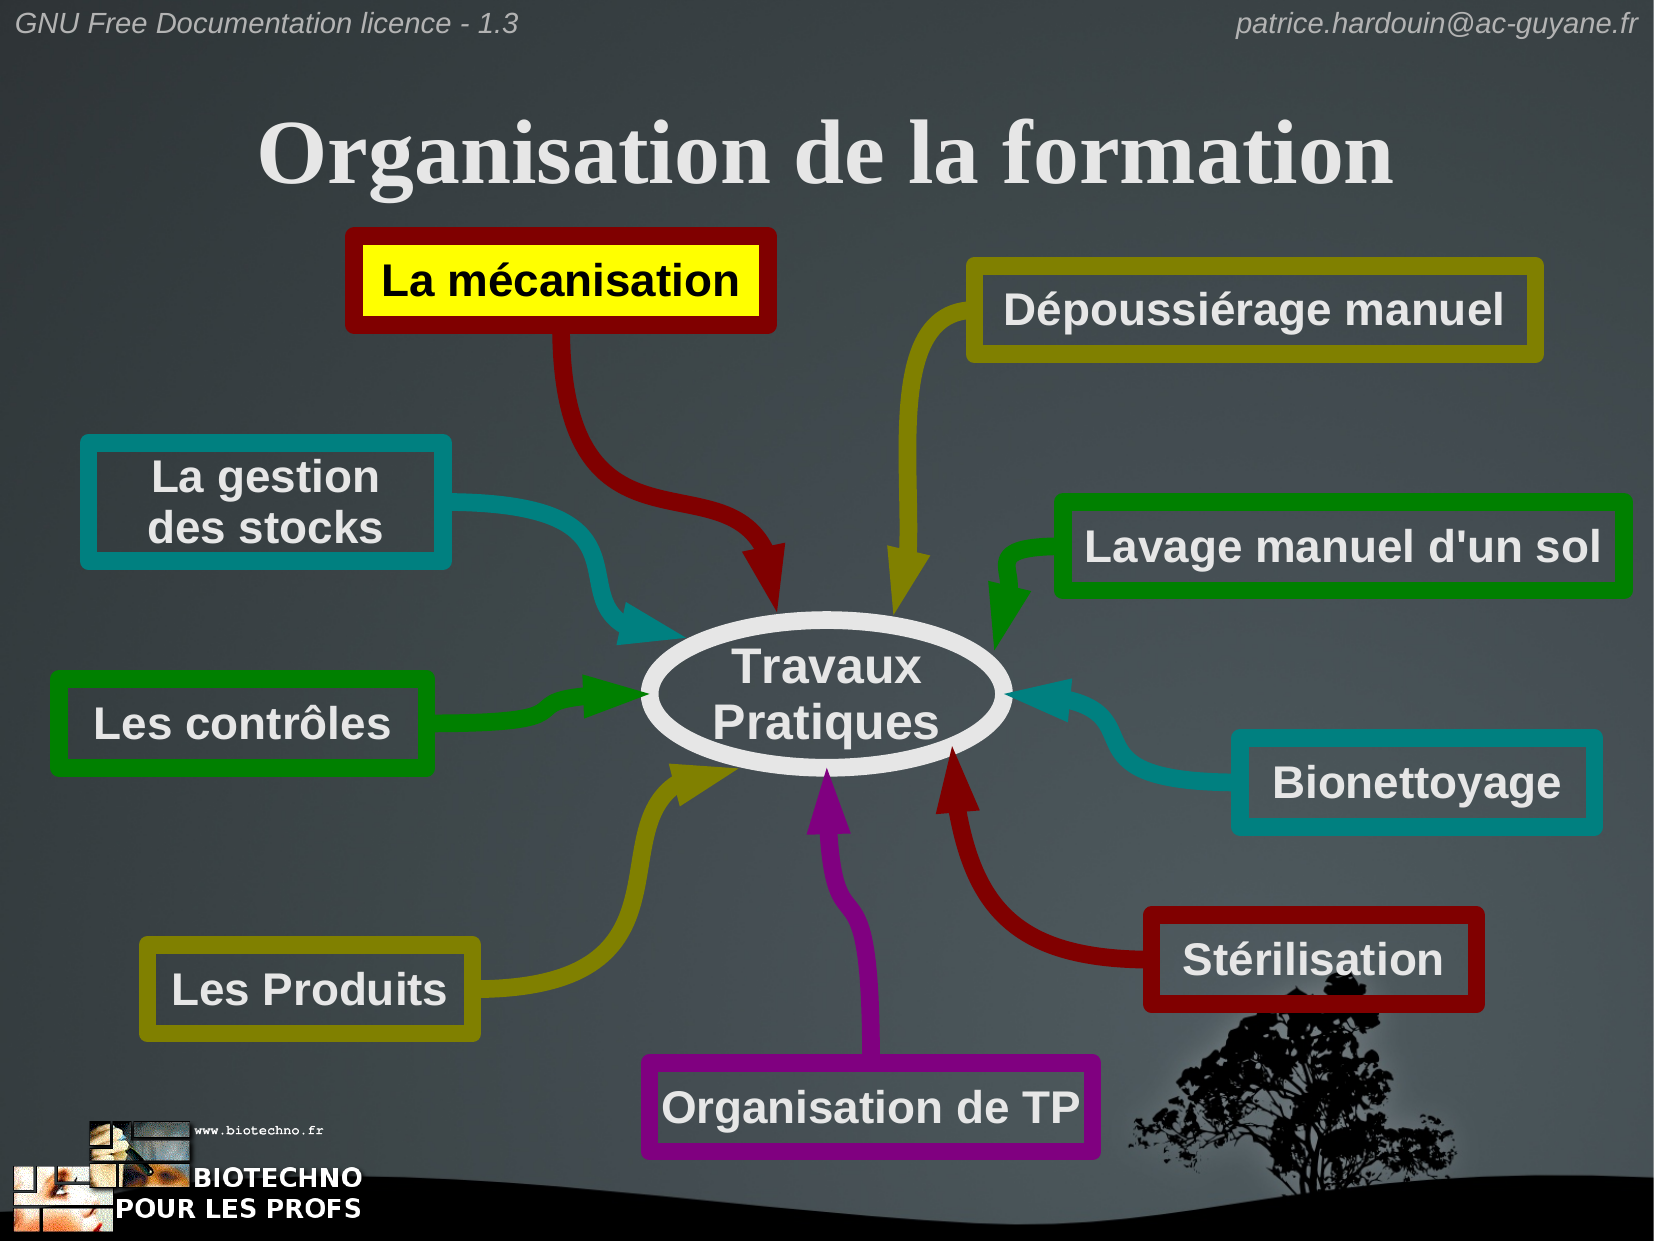

# Organisation de la formation
La mécanisation
Dépoussiérage manuel
La gestion
des stocks
Lavage manuel d'un sol
Travaux
Pratiques
Les contrôles
Bionettoyage
Stérilisation
Les Produits
Organisation de TP